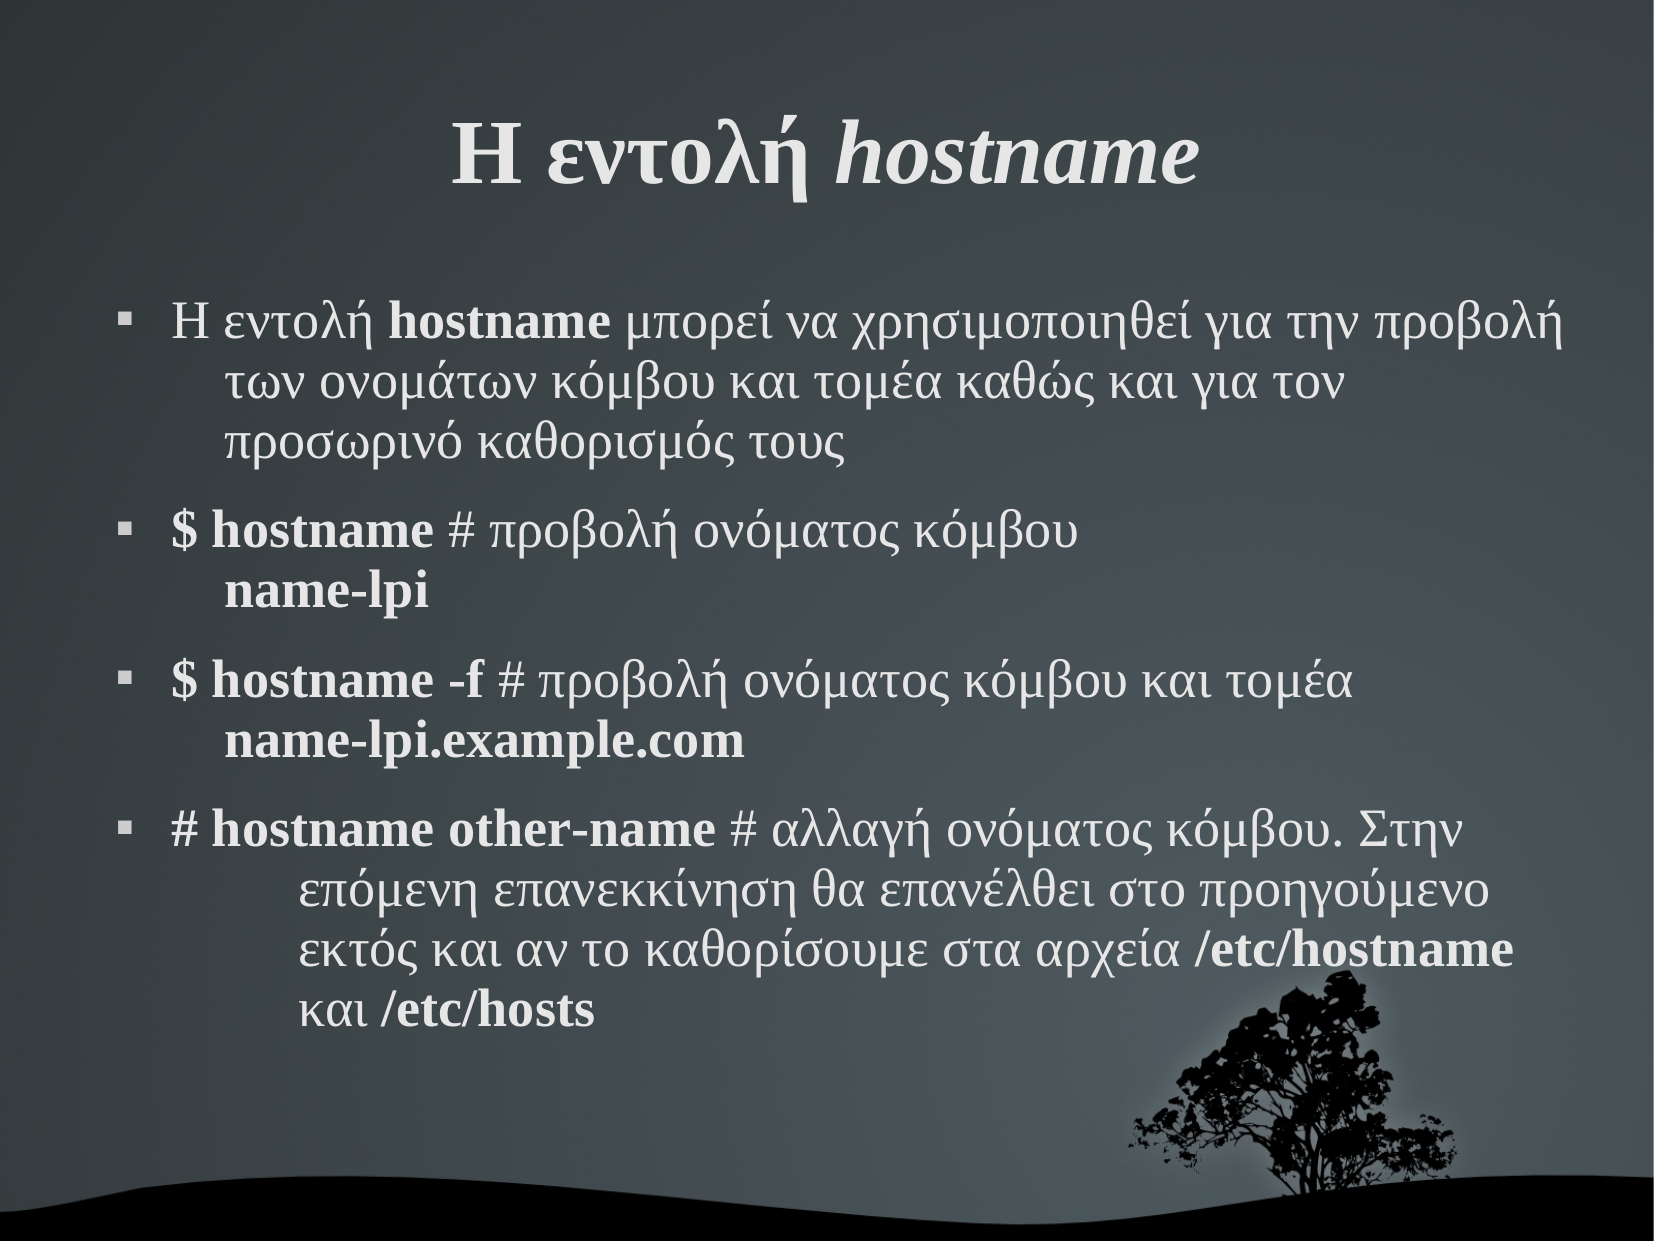

# Η εντολή hostname
H εντολή hostname μπορεί να χρησιμοποιηθεί για την προβολή των ονομάτων κόμβου και τομέα καθώς και για τον προσωρινό καθορισμός τους
$ hostname # προβολή ονόματος κόμβου
name-lpi
$ hostname -f # προβολή ονόματος κόμβου και τομέα
name-lpi.example.com
# hostname other-name # αλλαγή ονόματος κόμβου. Στην 			επόμενη επανεκκίνηση θα επανέλθει στο προηγούμενο 		εκτός και αν το καθορίσουμε στα αρχεία /etc/hostname 		και /etc/hosts